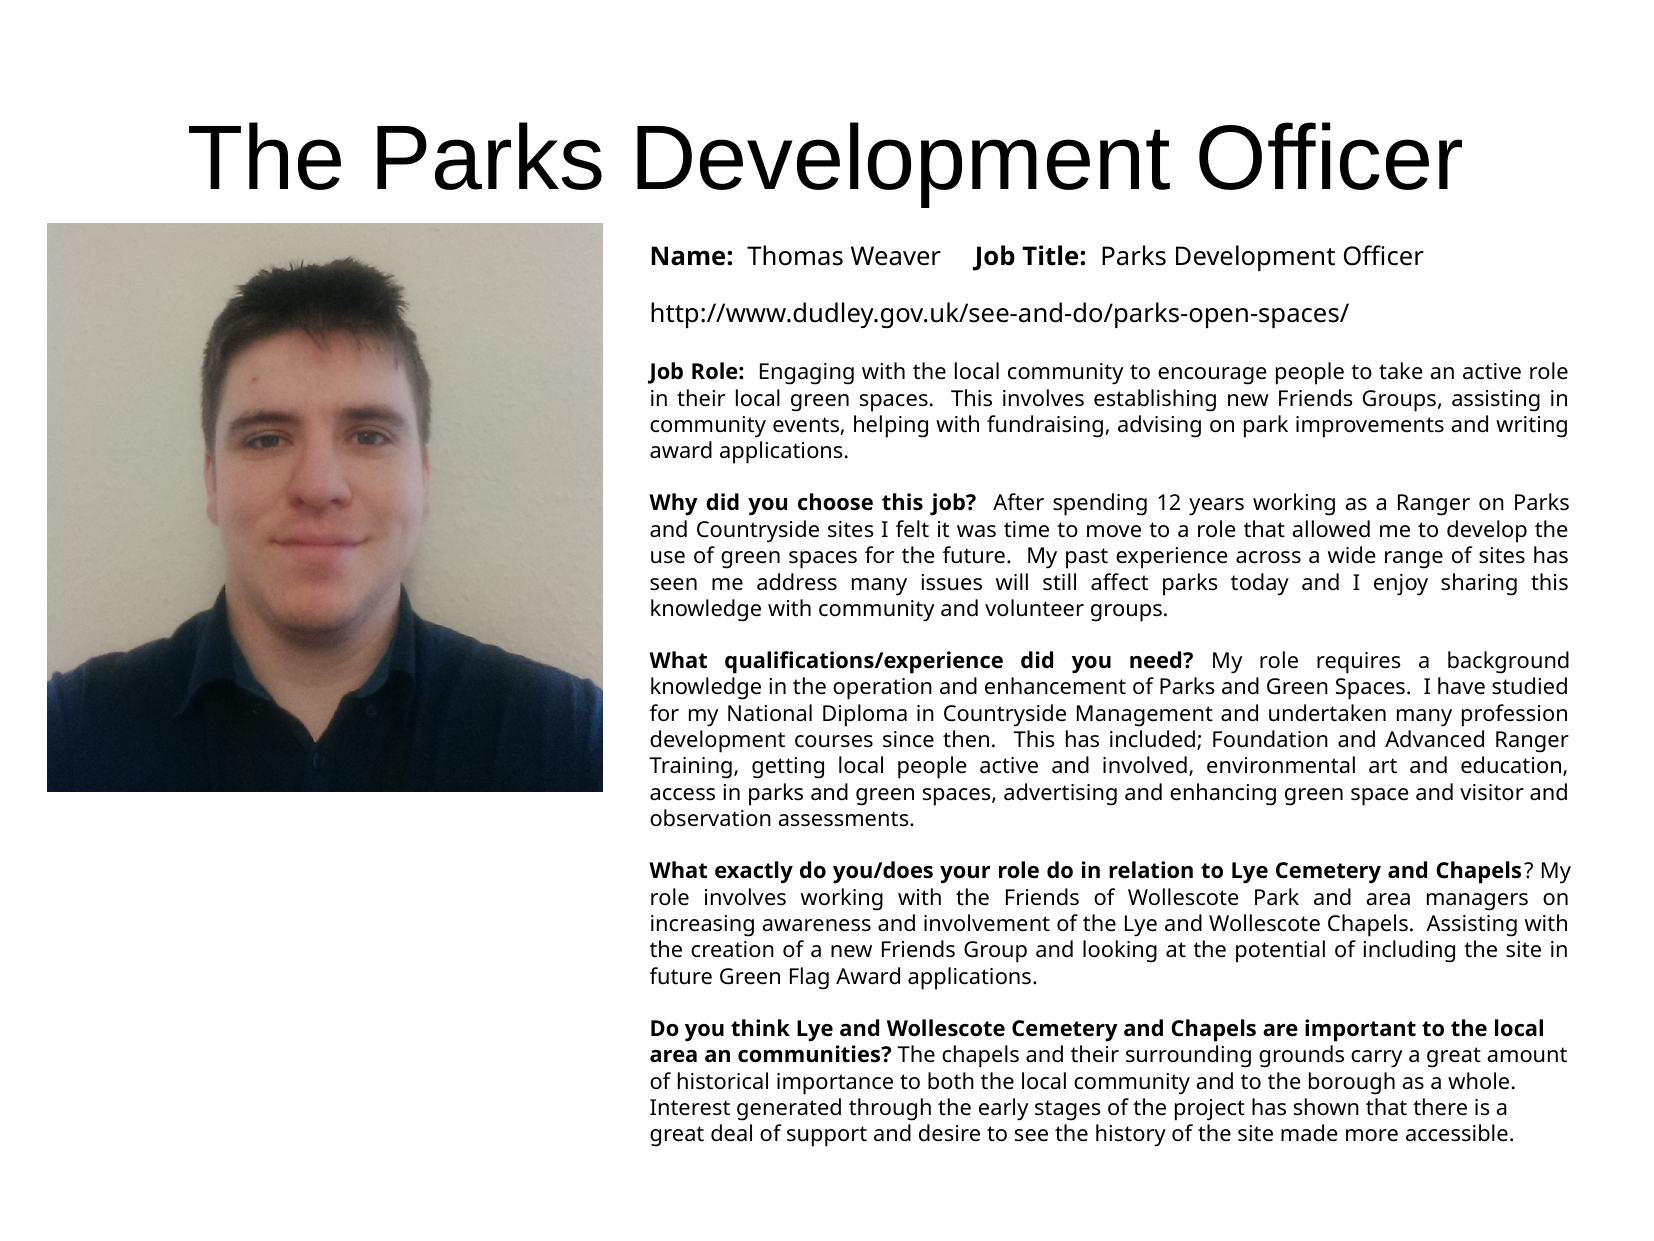

# The Parks Development Officer
Name: Thomas Weaver Job Title: Parks Development Officer
http://www.dudley.gov.uk/see-and-do/parks-open-spaces/
Job Role: Engaging with the local community to encourage people to take an active role in their local green spaces. This involves establishing new Friends Groups, assisting in community events, helping with fundraising, advising on park improvements and writing award applications.
Why did you choose this job? After spending 12 years working as a Ranger on Parks and Countryside sites I felt it was time to move to a role that allowed me to develop the use of green spaces for the future. My past experience across a wide range of sites has seen me address many issues will still affect parks today and I enjoy sharing this knowledge with community and volunteer groups.
What qualifications/experience did you need? My role requires a background knowledge in the operation and enhancement of Parks and Green Spaces. I have studied for my National Diploma in Countryside Management and undertaken many profession development courses since then. This has included; Foundation and Advanced Ranger Training, getting local people active and involved, environmental art and education, access in parks and green spaces, advertising and enhancing green space and visitor and observation assessments.
What exactly do you/does your role do in relation to Lye Cemetery and Chapels? My role involves working with the Friends of Wollescote Park and area managers on increasing awareness and involvement of the Lye and Wollescote Chapels. Assisting with the creation of a new Friends Group and looking at the potential of including the site in future Green Flag Award applications.
Do you think Lye and Wollescote Cemetery and Chapels are important to the local area an communities? The chapels and their surrounding grounds carry a great amount of historical importance to both the local community and to the borough as a whole. Interest generated through the early stages of the project has shown that there is a great deal of support and desire to see the history of the site made more accessible.